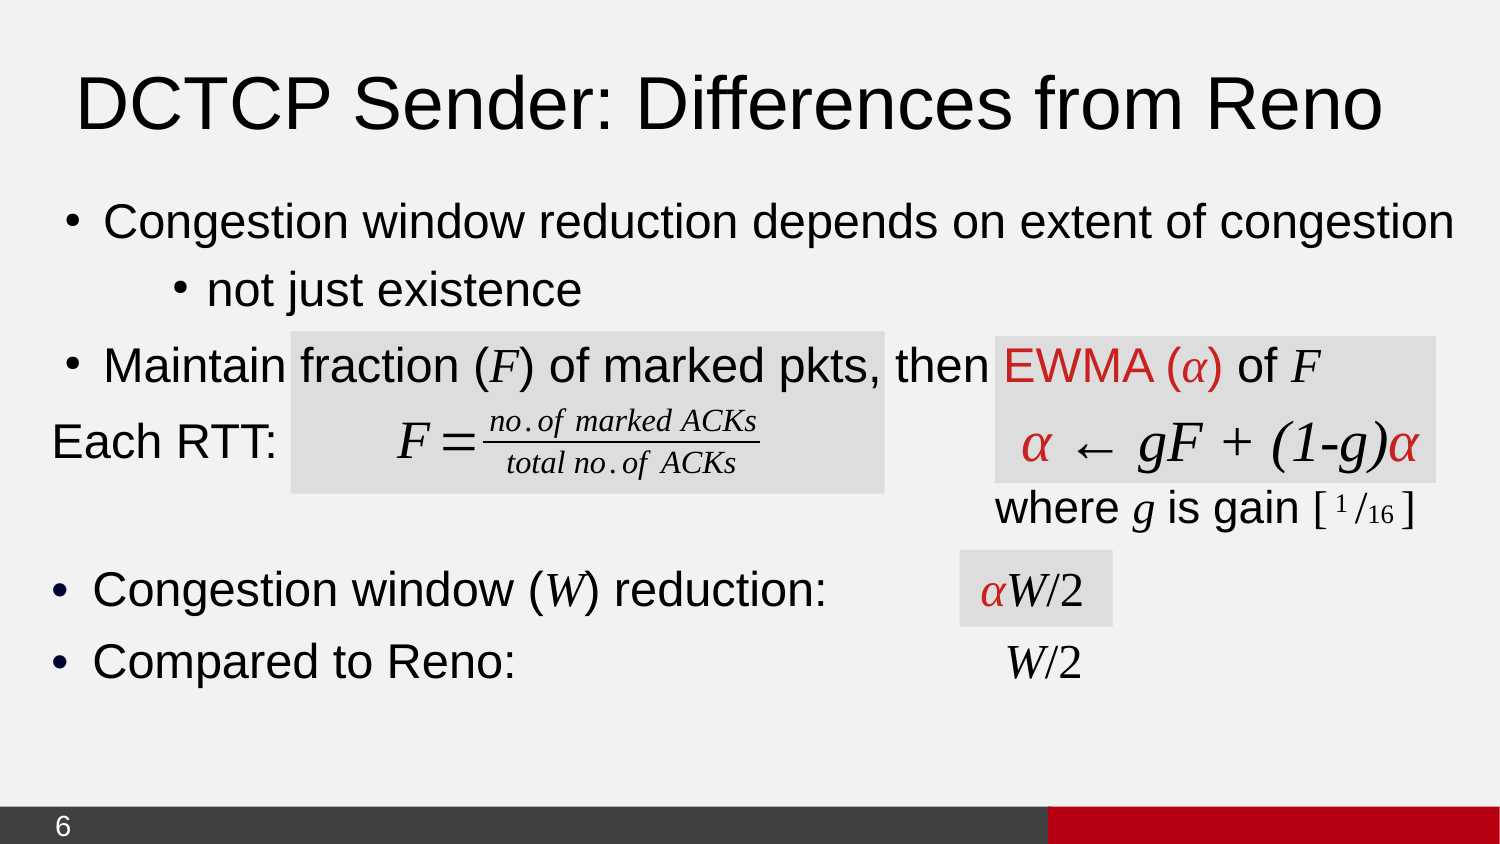

DCTCP Sender: Differences from Reno
# Congestion window reduction depends on extent of congestion
not just existence
Maintain fraction (F) of marked pkts, then EWMA (α) of F
Each RTT:
Congestion window (W) reduction: 		 αW/2
Compared to Reno:	 		 W/2
 α ← gF + (1-g)α
where g is gain [ 1 /16 ]
6